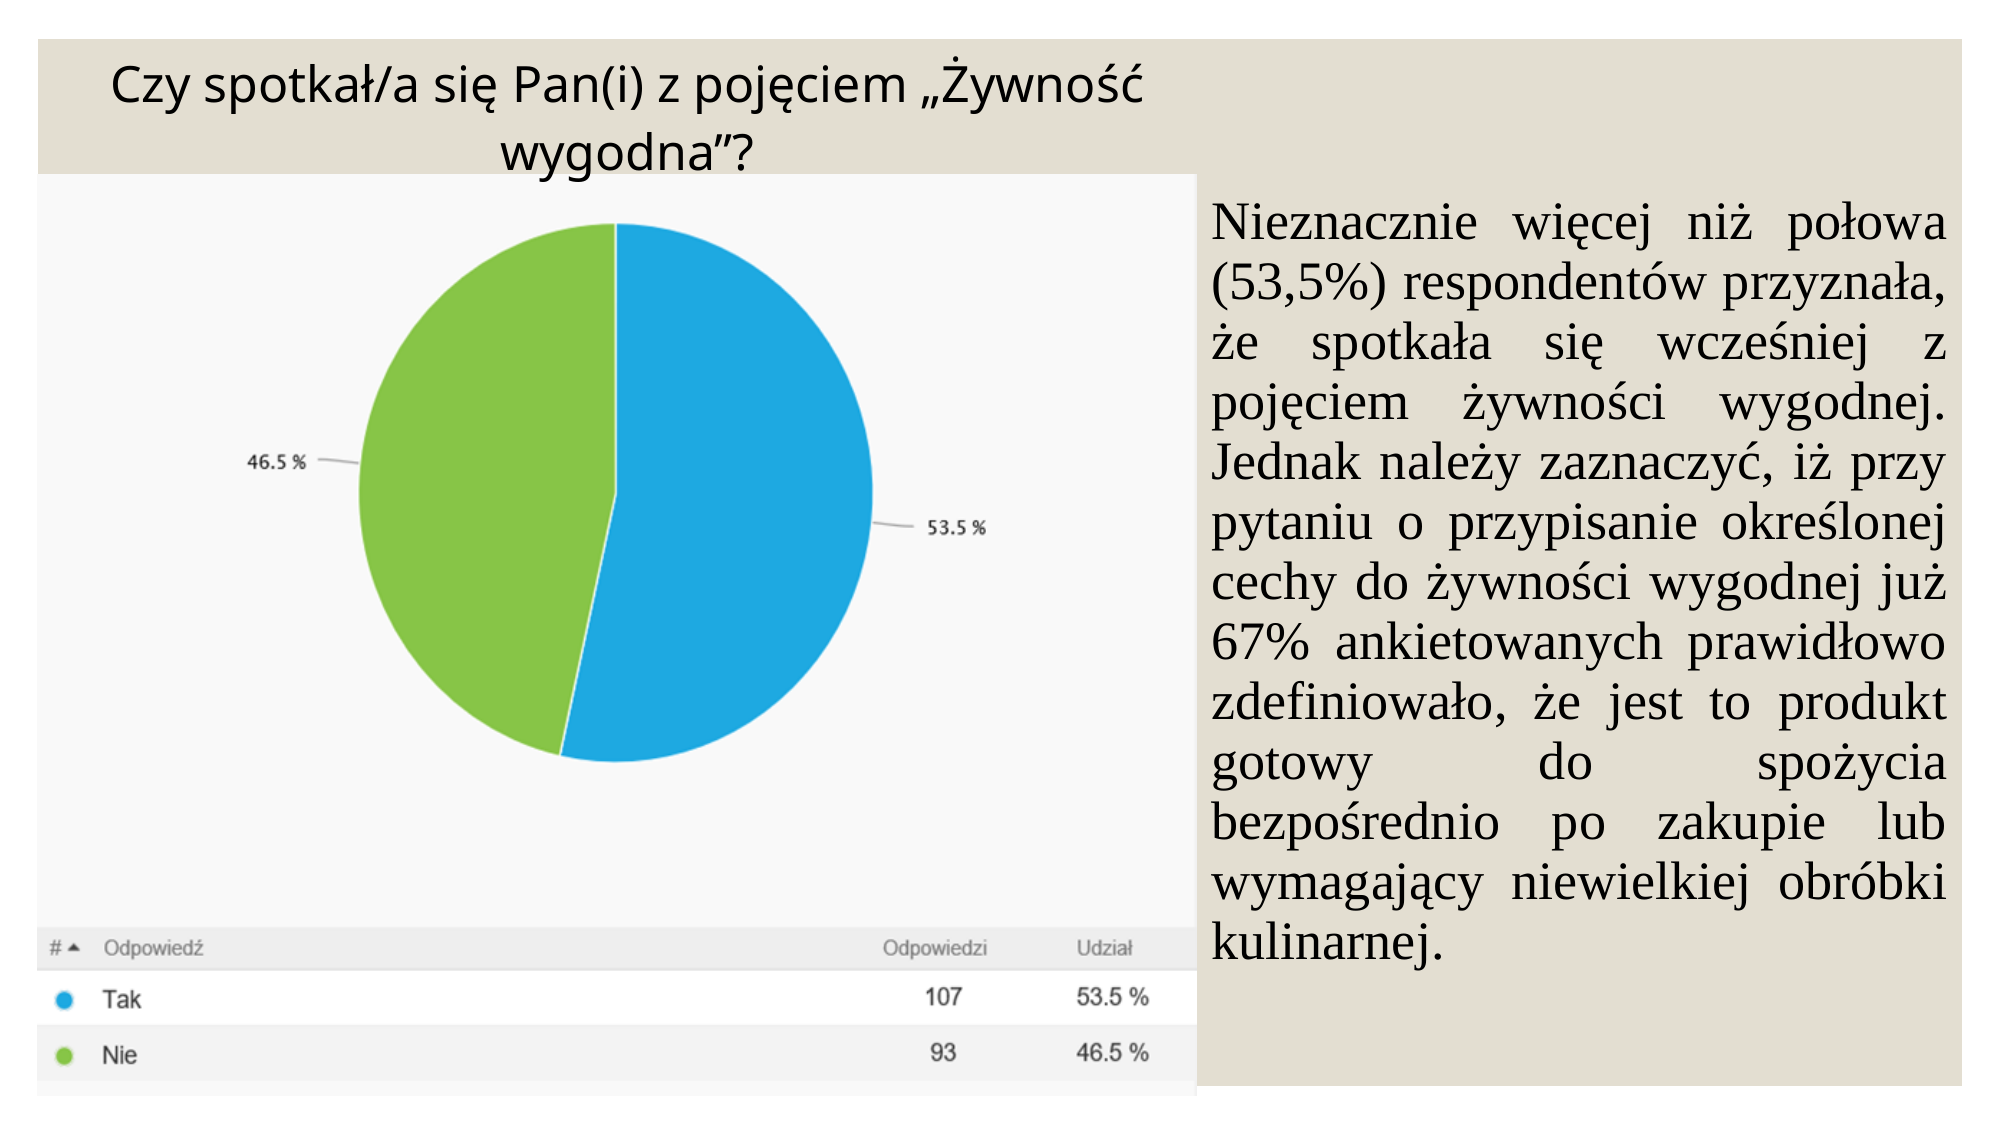

Czy spotkał/a się Pan(i) z pojęciem „Żywność wygodna”?
Nieznacznie więcej niż połowa (53,5%) respondentów przyznała, że spotkała się wcześniej z pojęciem żywności wygodnej. Jednak należy zaznaczyć, iż przy pytaniu o przypisanie określonej cechy do żywności wygodnej już 67% ankietowanych prawidłowo zdefiniowało, że jest to produkt gotowy do spożycia bezpośrednio po zakupie lub wymagający niewielkiej obróbki kulinarnej.